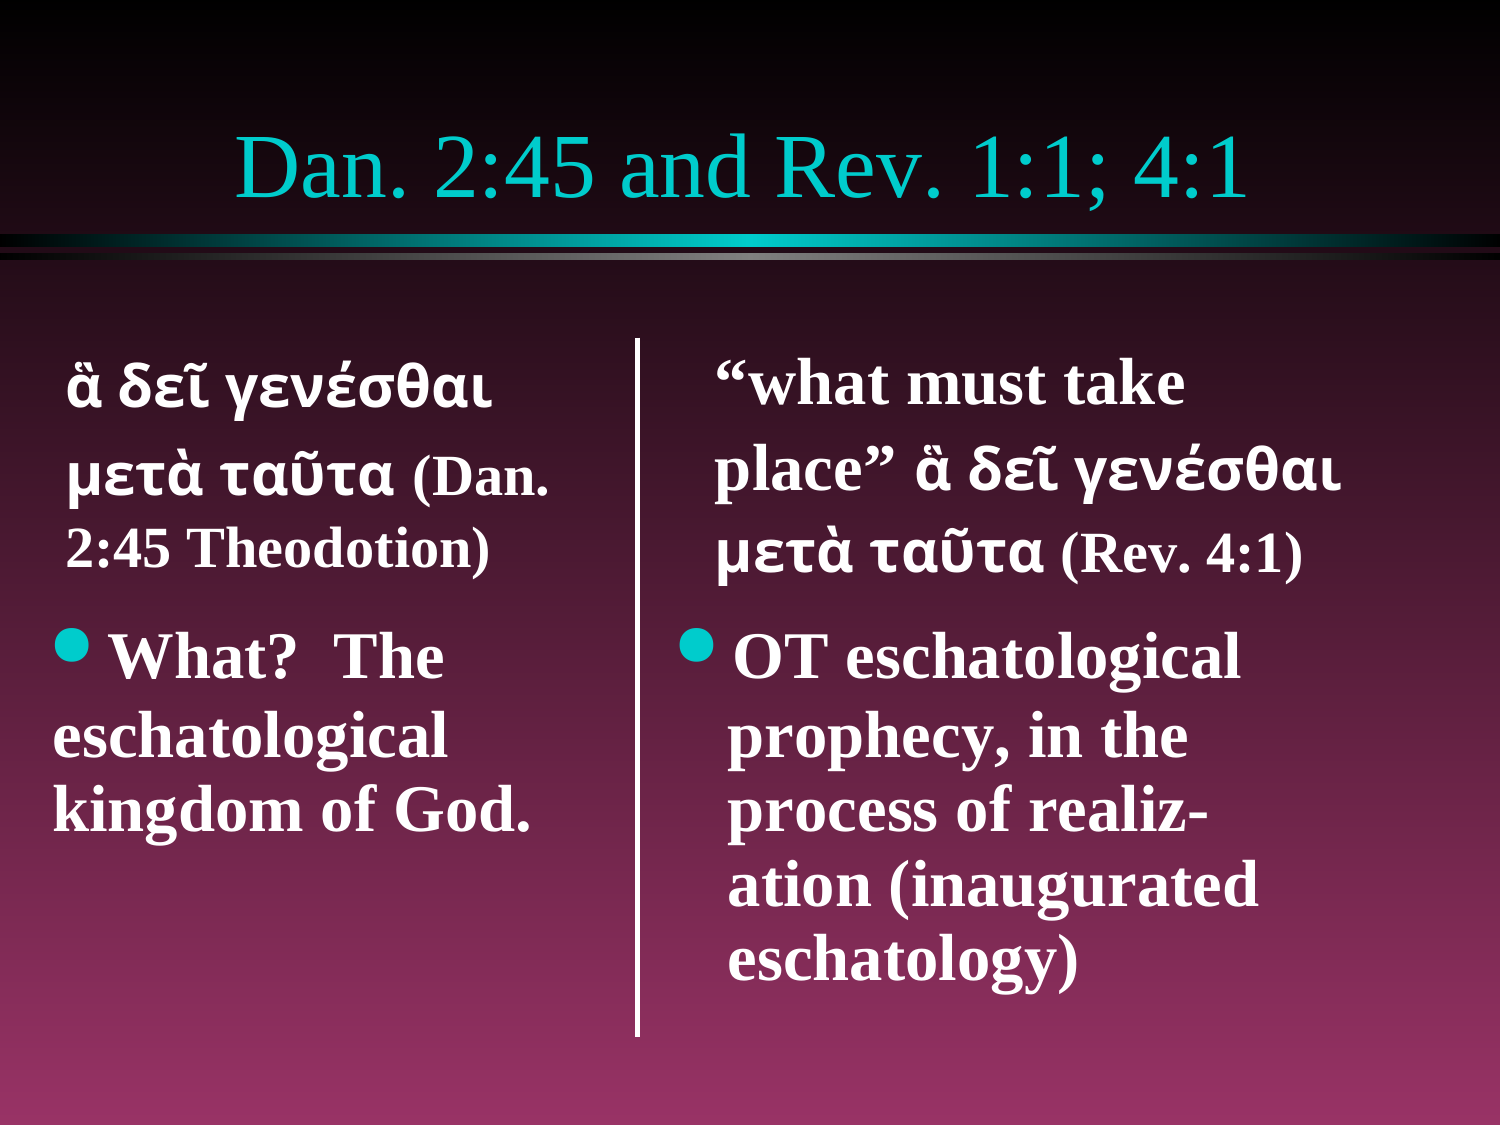

# Dan. 2:45 and Rev. 1:1; 4:1
ἃ δεῖ γενέσθαι μετὰ ταῦτα (Dan. 2:45 Theodotion)
“what must take
place” ἃ δεῖ γενέσθαι μετὰ ταῦτα (Rev. 4:1)
 What? The eschatological kingdom of God.
 OT eschatological
 prophecy, in the
 process of realiz-
 ation (inaugurated
 eschatology)